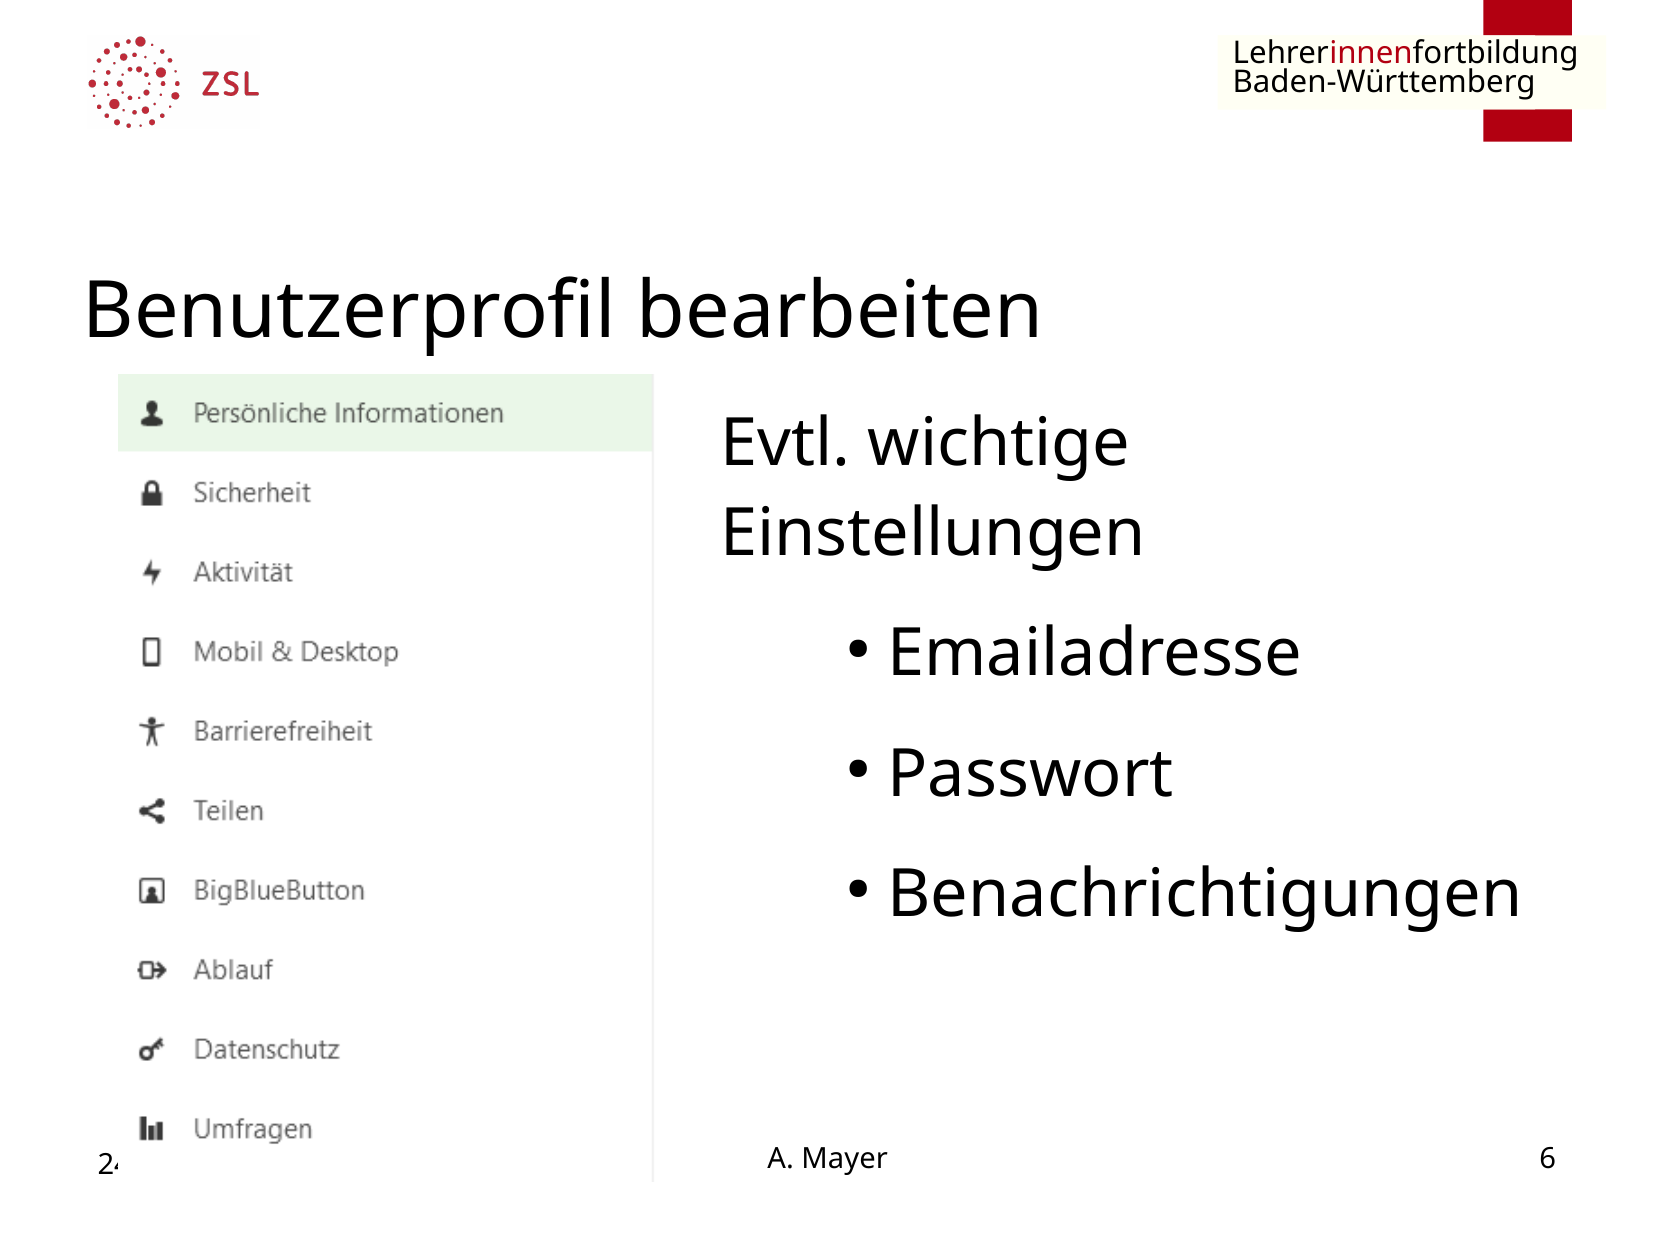

# Benutzerprofil bearbeiten
Evtl. wichtige Einstellungen
 Emailadresse
 Passwort
 Benachrichtigungen